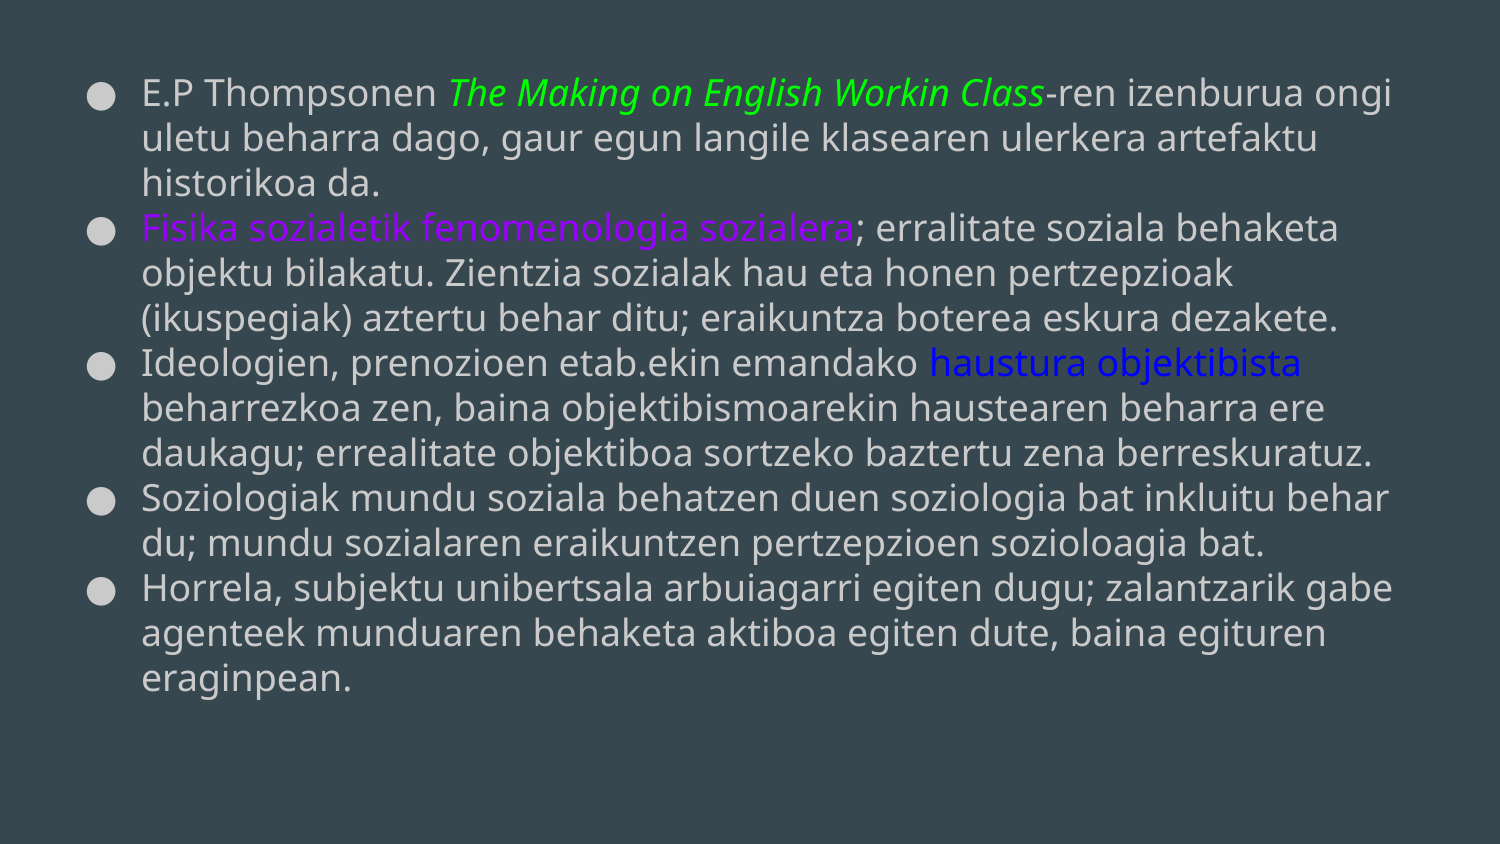

# E.P Thompsonen The Making on English Workin Class-ren izenburua ongi uletu beharra dago, gaur egun langile klasearen ulerkera artefaktu historikoa da.
Fisika sozialetik fenomenologia sozialera; erralitate soziala behaketa objektu bilakatu. Zientzia sozialak hau eta honen pertzepzioak (ikuspegiak) aztertu behar ditu; eraikuntza boterea eskura dezakete.
Ideologien, prenozioen etab.ekin emandako haustura objektibista beharrezkoa zen, baina objektibismoarekin haustearen beharra ere daukagu; errealitate objektiboa sortzeko baztertu zena berreskuratuz.
Soziologiak mundu soziala behatzen duen soziologia bat inkluitu behar du; mundu sozialaren eraikuntzen pertzepzioen sozioloagia bat.
Horrela, subjektu unibertsala arbuiagarri egiten dugu; zalantzarik gabe agenteek munduaren behaketa aktiboa egiten dute, baina egituren eraginpean.